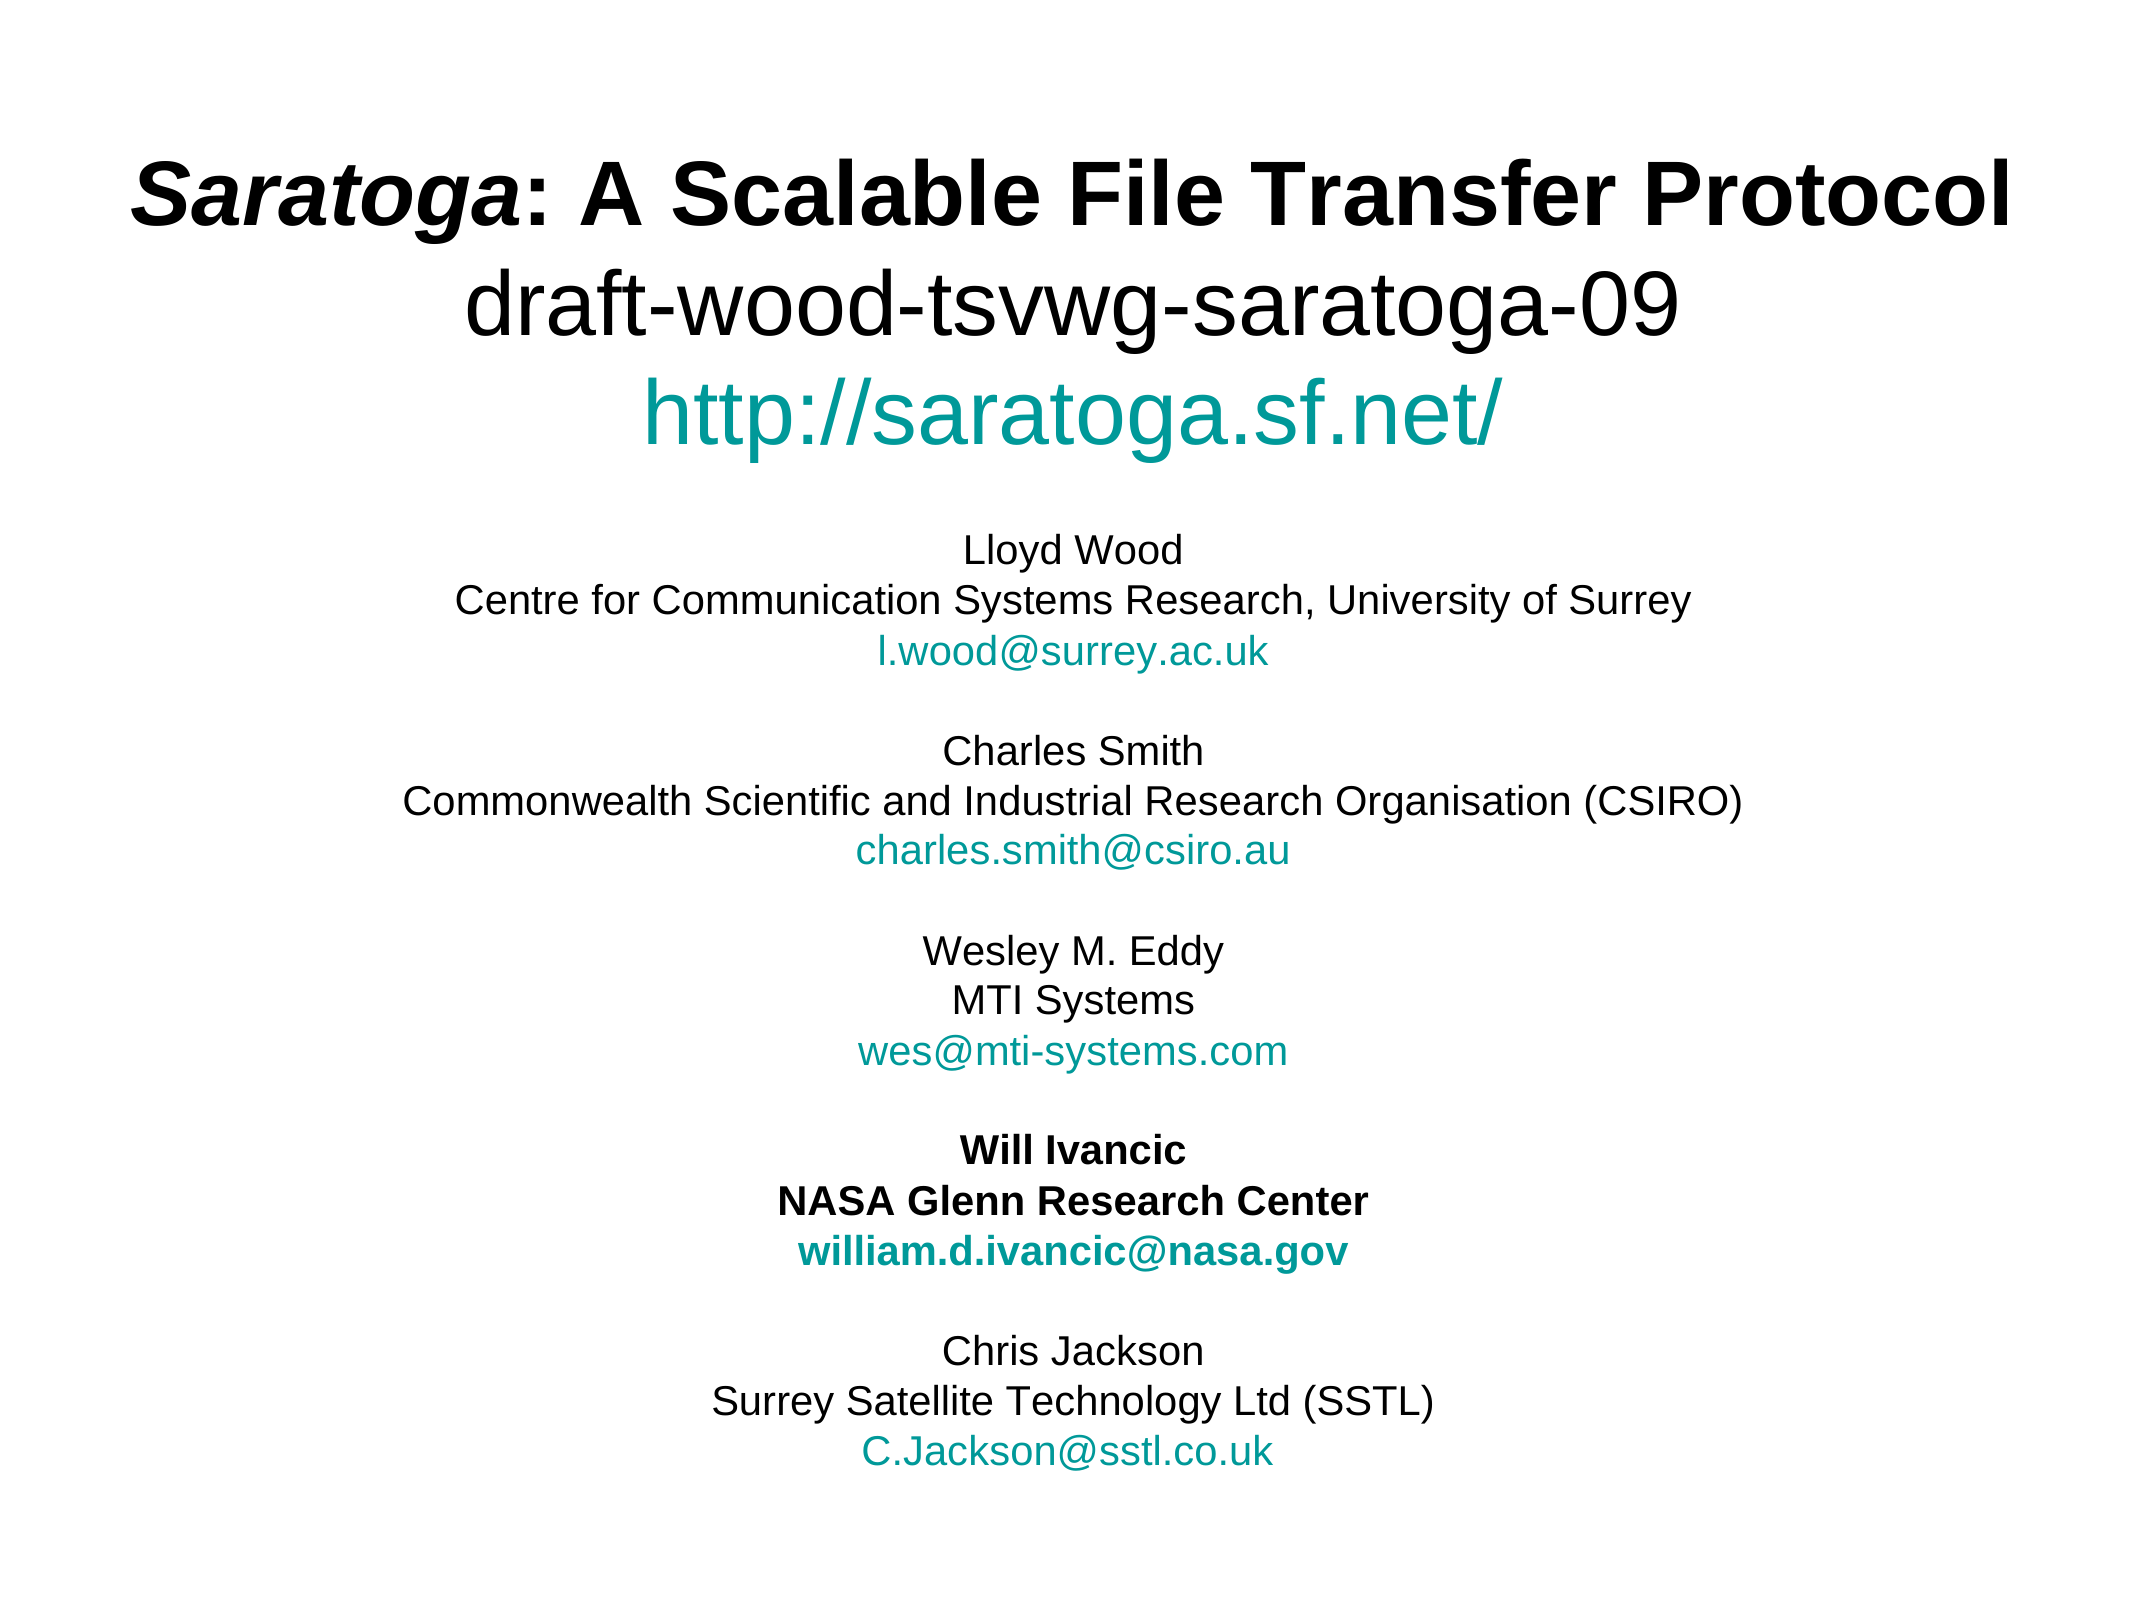

# Saratoga: A Scalable File Transfer Protocol draft-wood-tsvwg-saratoga-09 http://saratoga.sf.net/ Lloyd Wood Centre for Communication Systems Research, University of Surrey l.wood@surrey.ac.uk Charles Smith Commonwealth Scientific and Industrial Research Organisation (CSIRO) charles.smith@csiro.au Wesley M. Eddy MTI Systems wes@mti-systems.com Will Ivancic NASA Glenn Research Center william.d.ivancic@nasa.gov Chris Jackson Surrey Satellite Technology Ltd (SSTL) C.Jackson@sstl.co.uk